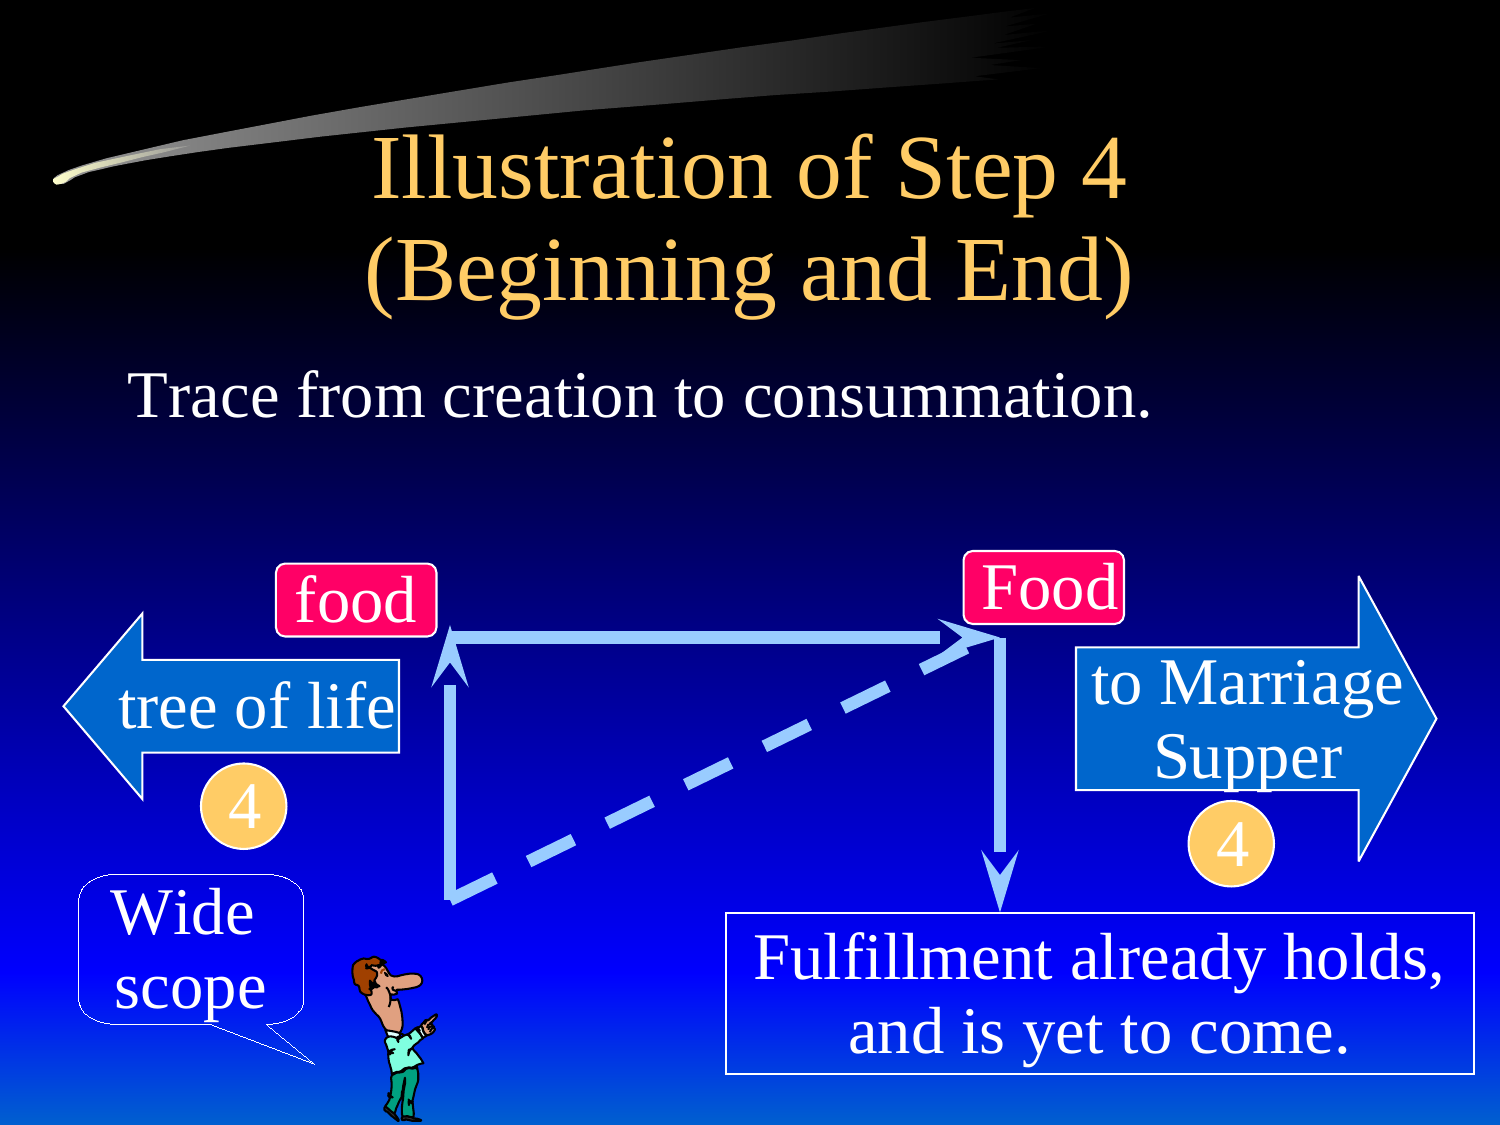

# Illustration of Step 4 (Beginning and End)
Trace from creation to consummation.
Food
food
to Marriage
Supper
tree of life
4
4
Wide
scope
Fulfillment already holds,
and is yet to come.